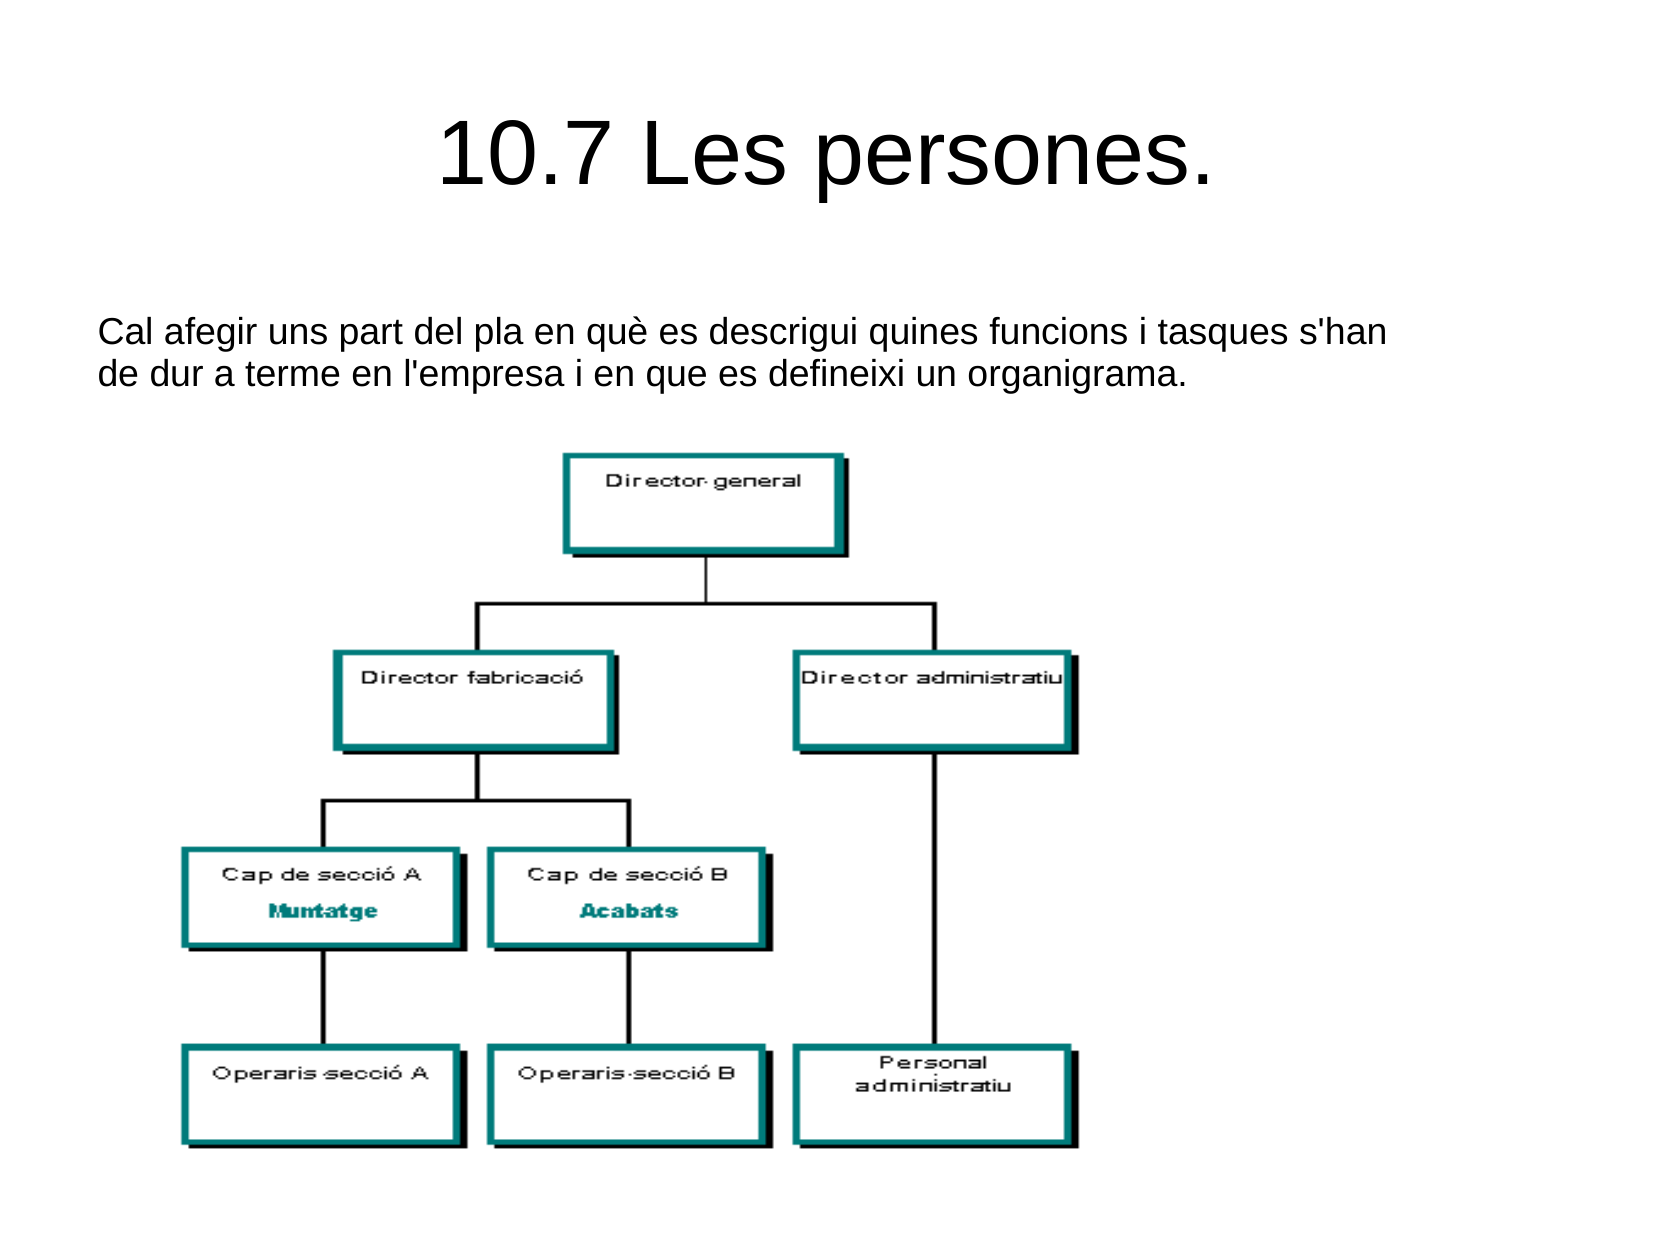

# 10.7 Les persones.
Cal afegir uns part del pla en què es descrigui quines funcions i tasques s'han de dur a terme en l'empresa i en que es defineixi un organigrama.